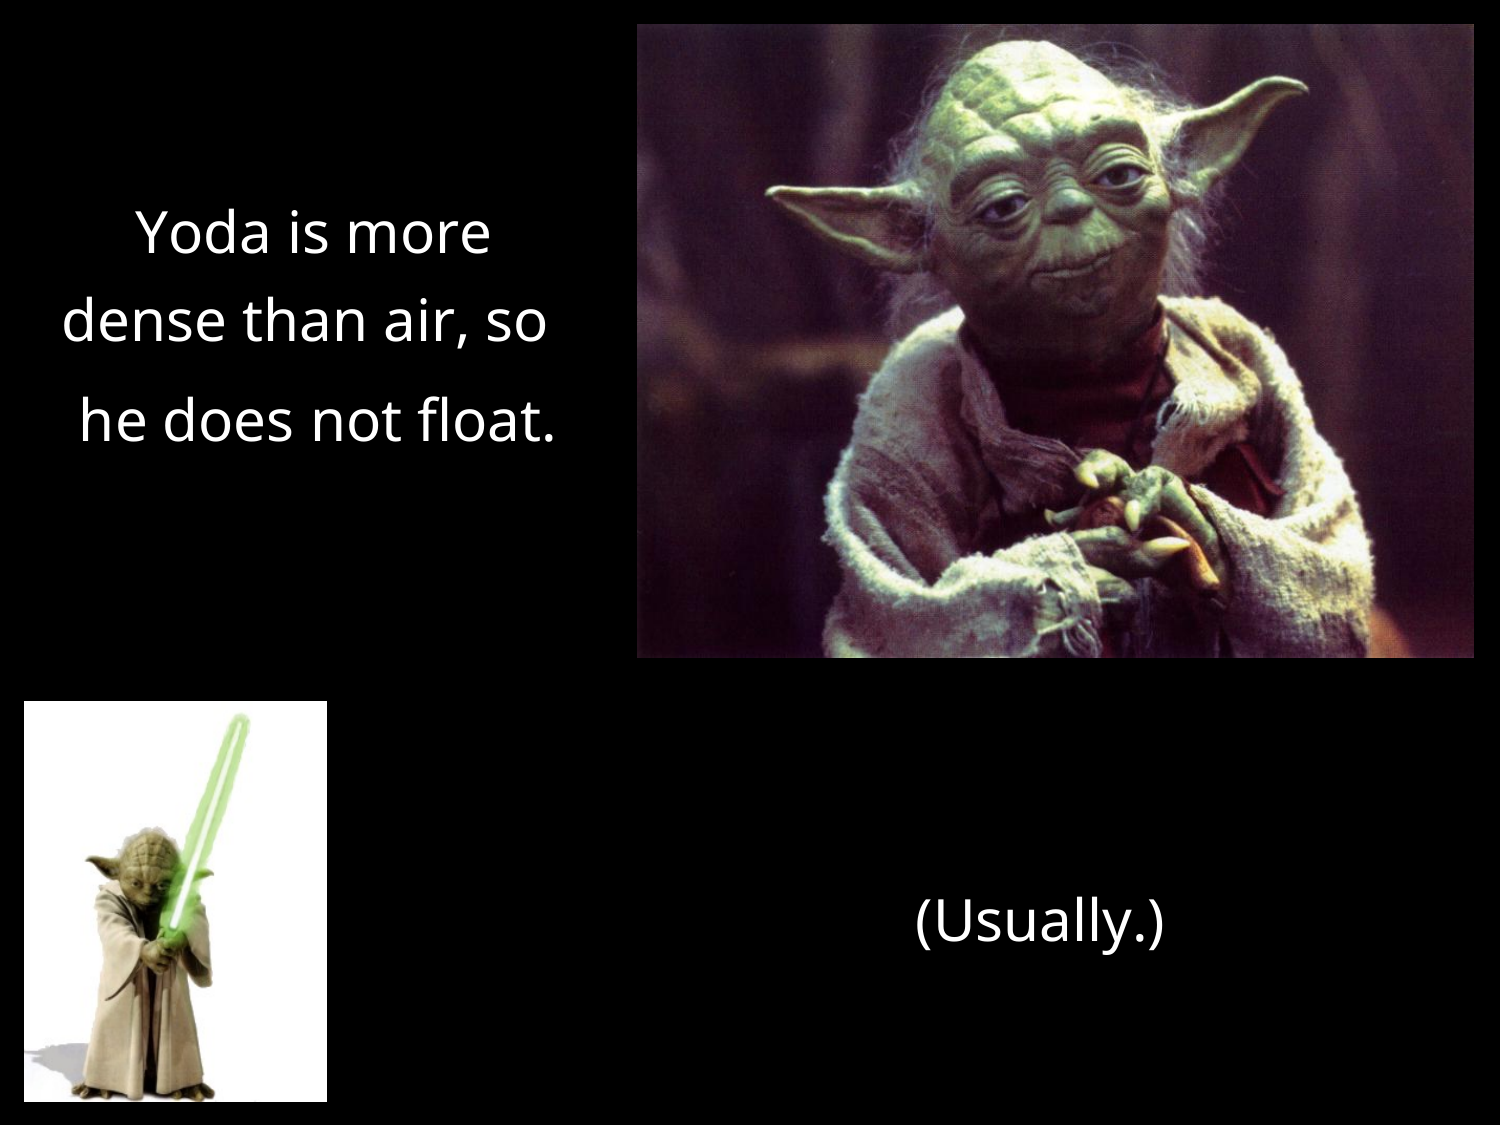

Yoda is more
dense than air, so
he does not float.
(Usually.)